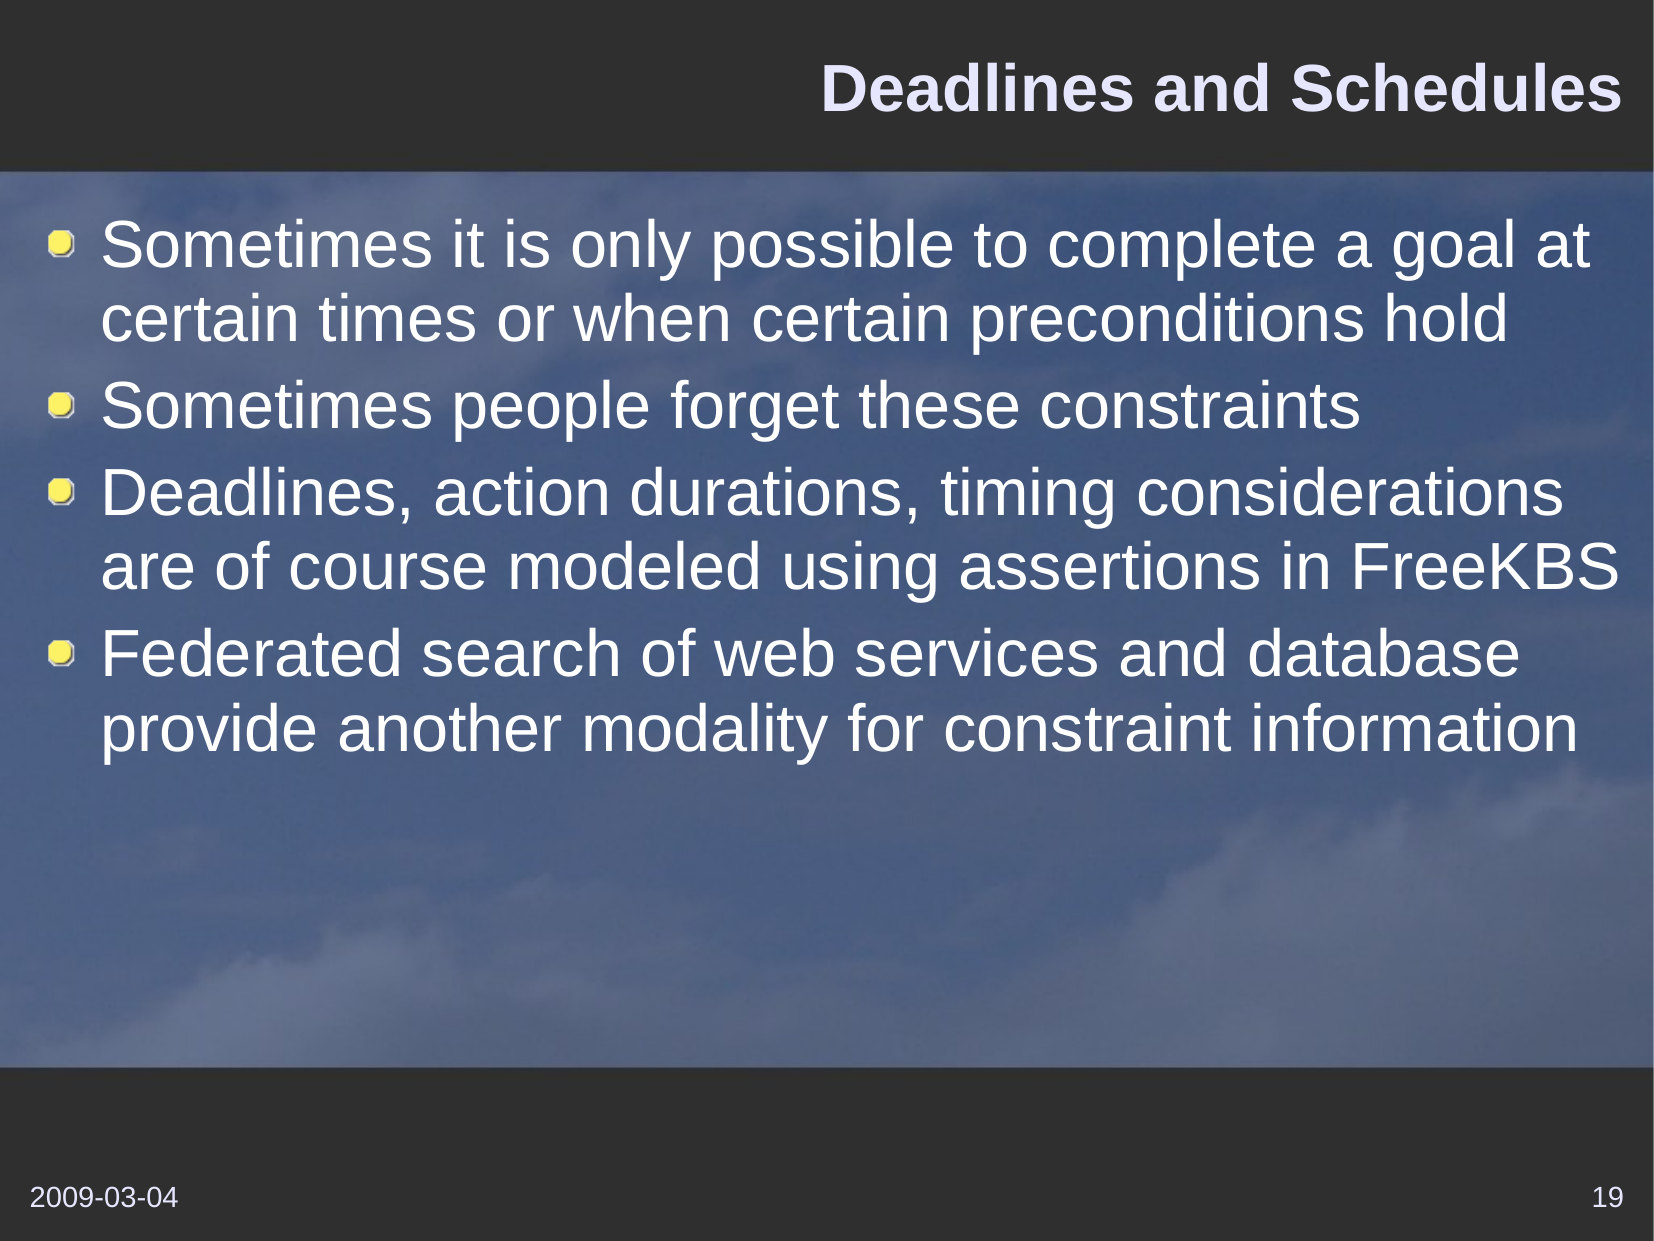

# Deadlines and Schedules
Sometimes it is only possible to complete a goal at certain times or when certain preconditions hold
Sometimes people forget these constraints
Deadlines, action durations, timing considerations are of course modeled using assertions in FreeKBS
Federated search of web services and database provide another modality for constraint information
2009-03-04
19